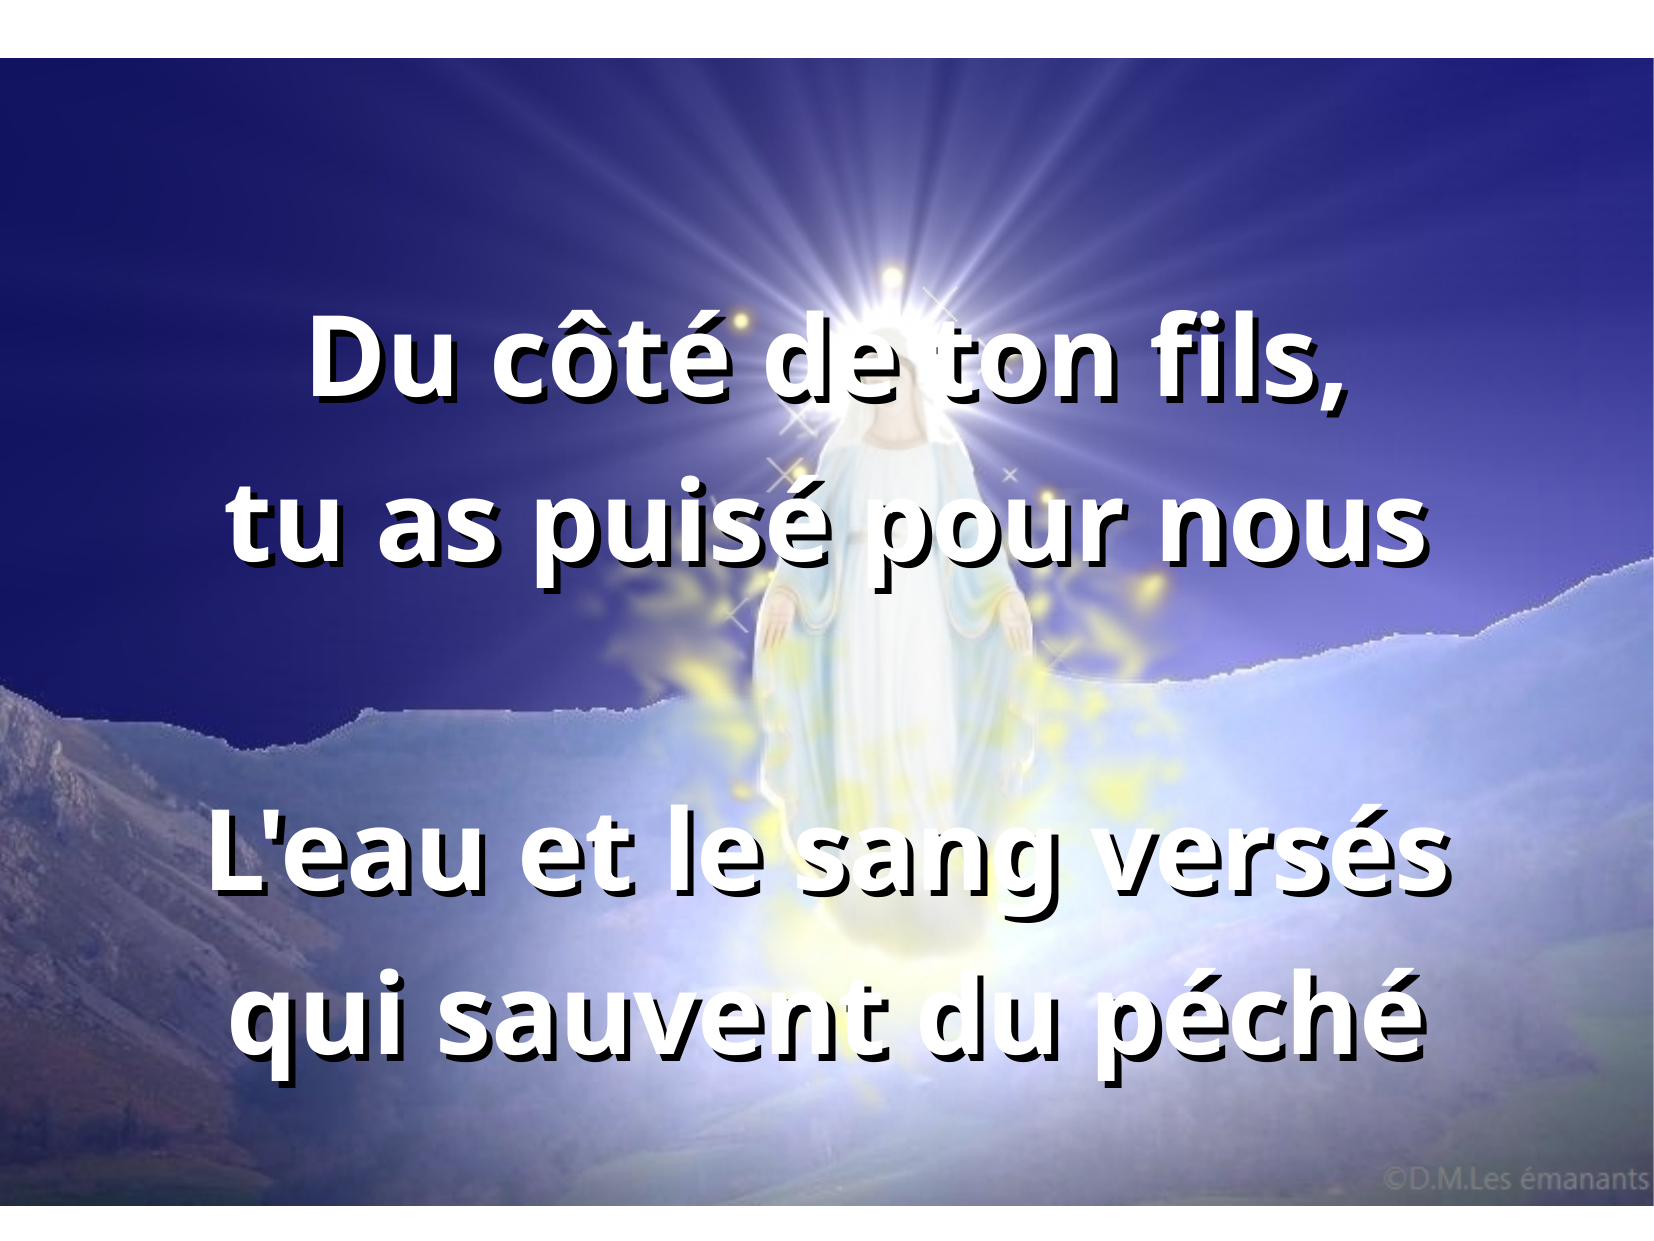

# Du côté de ton fils,
tu as puisé pour nous
L'eau et le sang versés
qui sauvent du péché